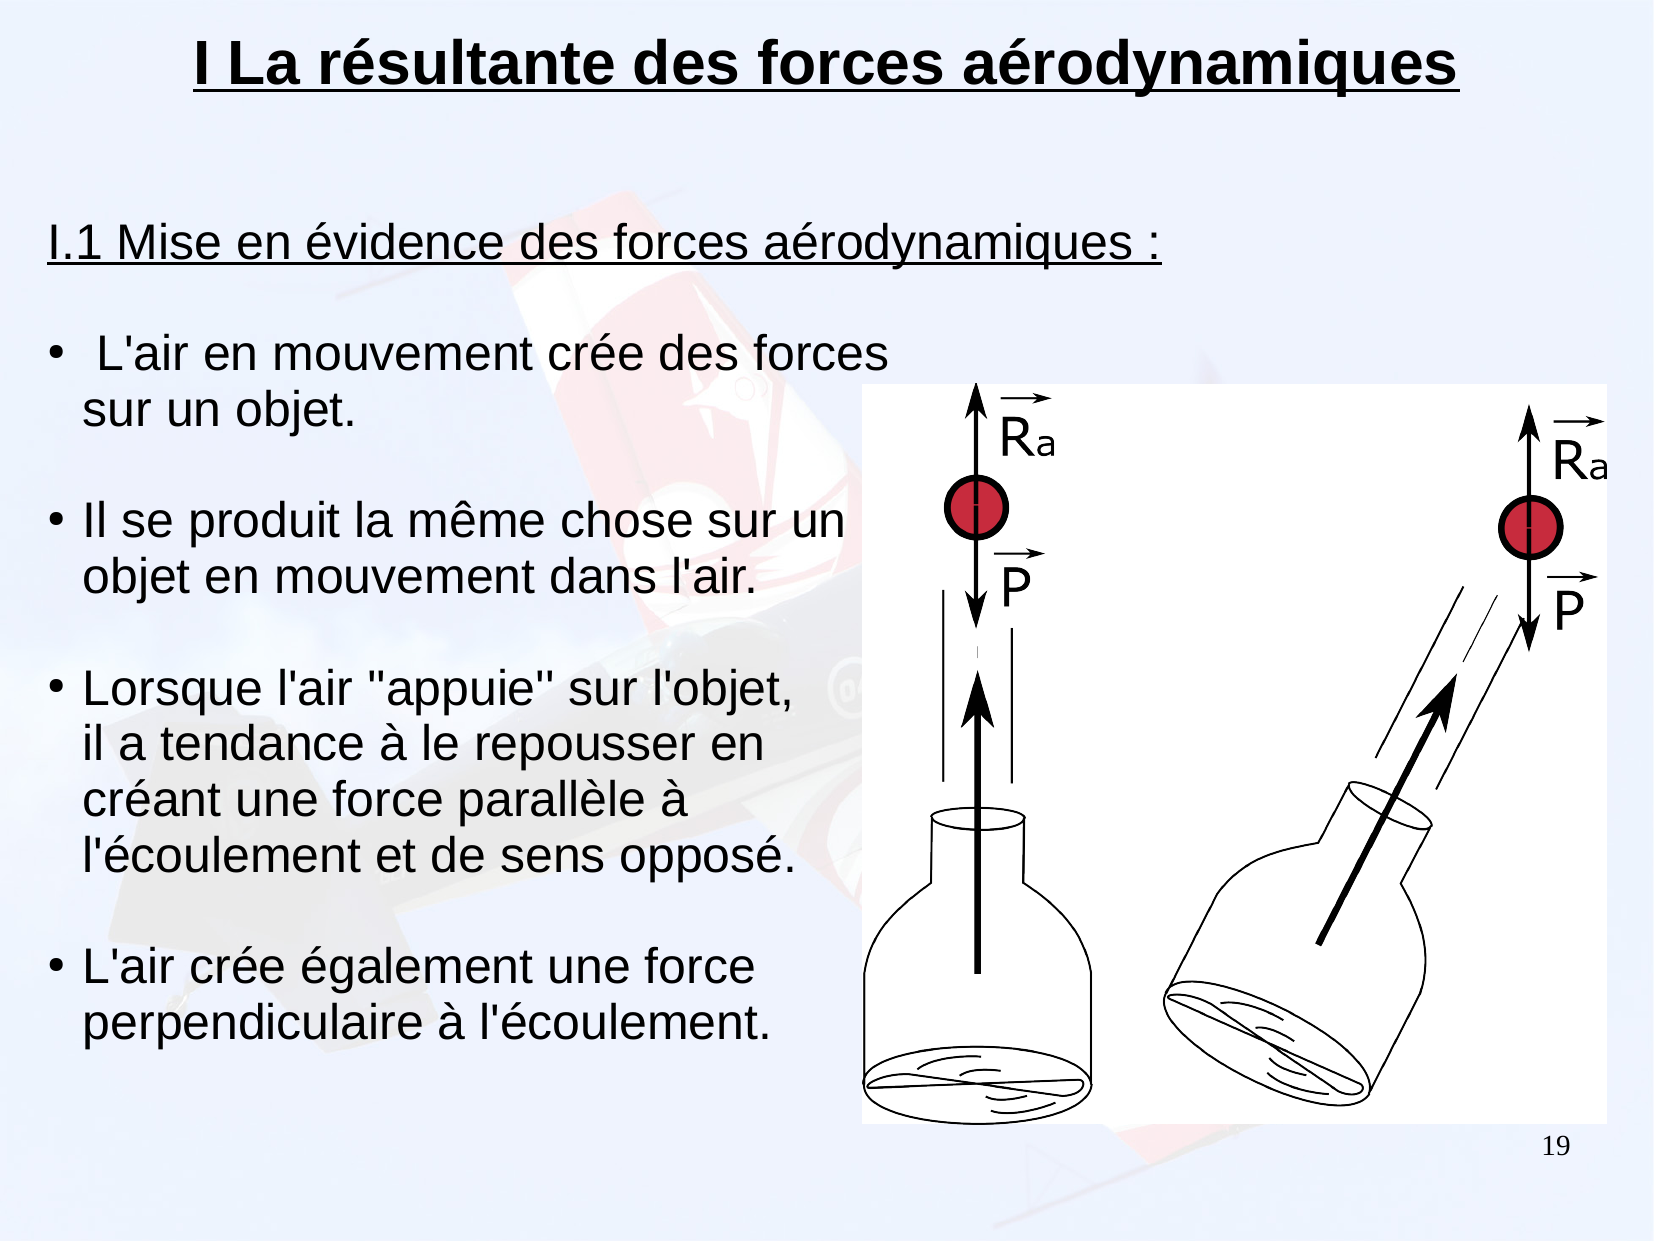

# I La résultante des forces aérodynamiques
I.1 Mise en évidence des forces aérodynamiques :
 L'air en mouvement crée des forces
sur un objet.
Il se produit la même chose sur un
objet en mouvement dans l'air.
Lorsque l'air ''appuie'' sur l'objet,
il a tendance à le repousser en
créant une force parallèle à
l'écoulement et de sens opposé.
L'air crée également une force
perpendiculaire à l'écoulement.
19